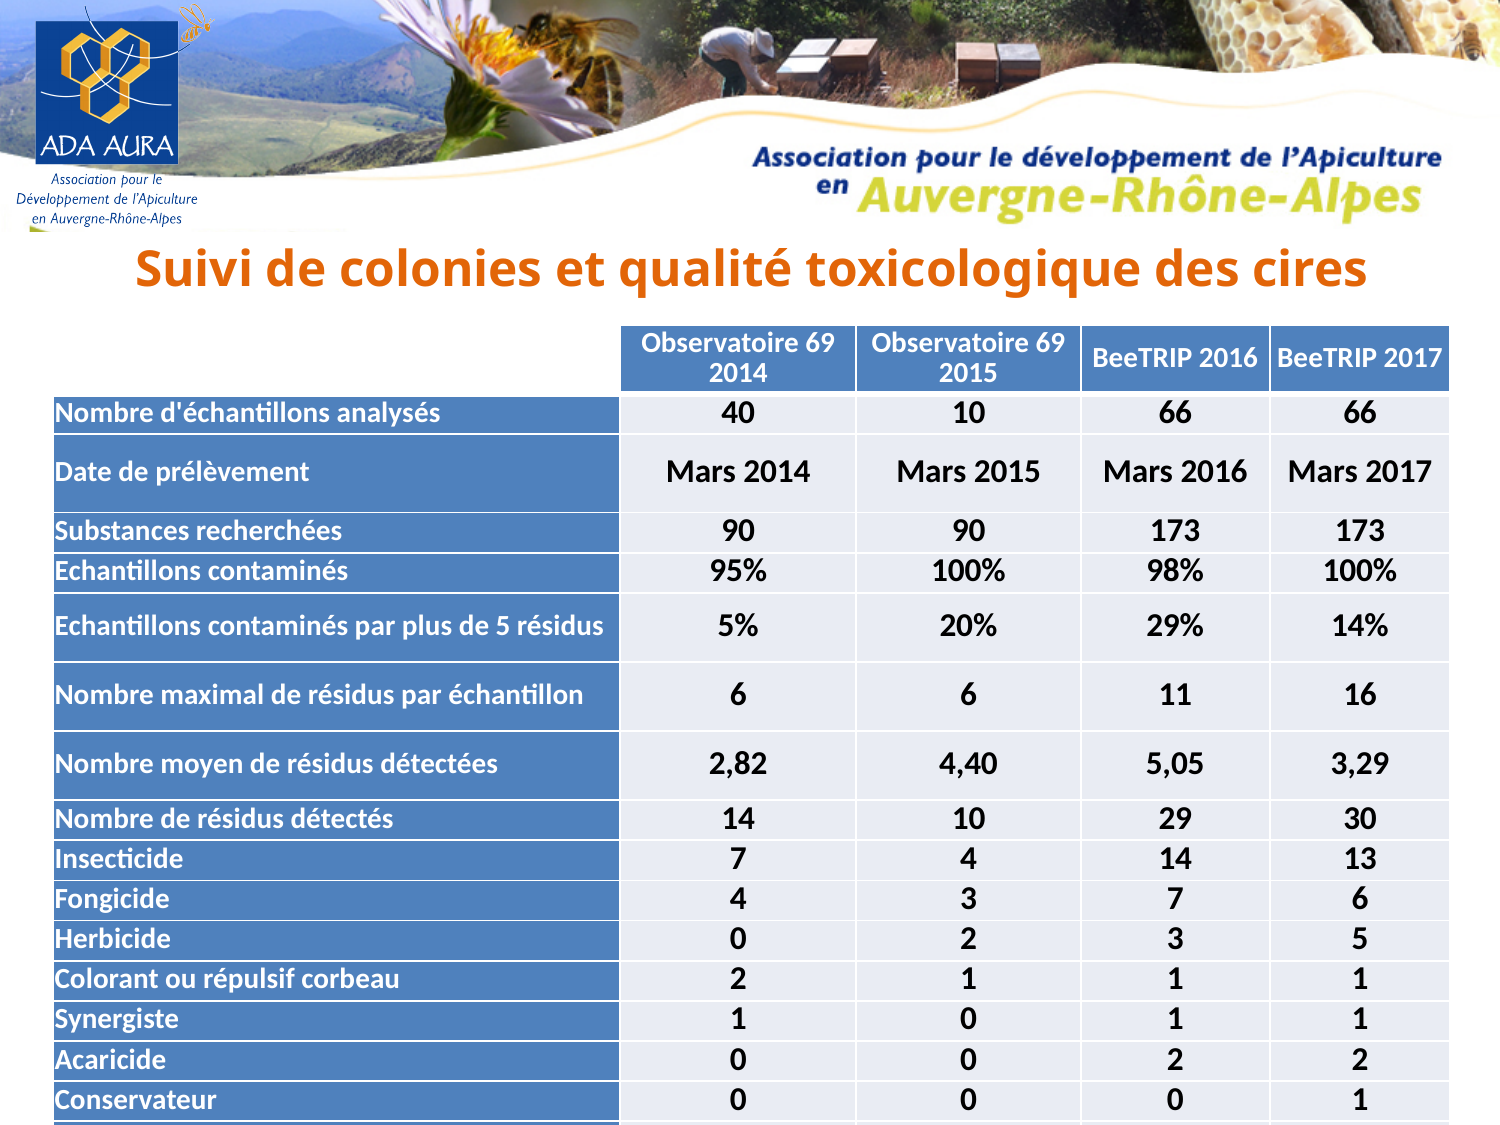

# Suivi de colonies et qualité toxicologique des cires
| | Observatoire 69 2014 | Observatoire 69 2015 | BeeTRIP 2016 | BeeTRIP 2017 |
| --- | --- | --- | --- | --- |
| Nombre d'échantillons analysés | 40 | 10 | 66 | 66 |
| Date de prélèvement | Mars 2014 | Mars 2015 | Mars 2016 | Mars 2017 |
| Substances recherchées | 90 | 90 | 173 | 173 |
| Echantillons contaminés | 95% | 100% | 98% | 100% |
| Echantillons contaminés par plus de 5 résidus | 5% | 20% | 29% | 14% |
| Nombre maximal de résidus par échantillon | 6 | 6 | 11 | 16 |
| Nombre moyen de résidus détectées | 2,82 | 4,40 | 5,05 | 3,29 |
| Nombre de résidus détectés | 14 | 10 | 29 | 30 |
| Insecticide | 7 | 4 | 14 | 13 |
| Fongicide | 4 | 3 | 7 | 6 |
| Herbicide | 0 | 2 | 3 | 5 |
| Colorant ou répulsif corbeau | 2 | 1 | 1 | 1 |
| Synergiste | 1 | 0 | 1 | 1 |
| Acaricide | 0 | 0 | 2 | 2 |
| Conservateur | 0 | 0 | 0 | 1 |
| Régulateur de croissance | 0 | 0 | 1 | 1 |